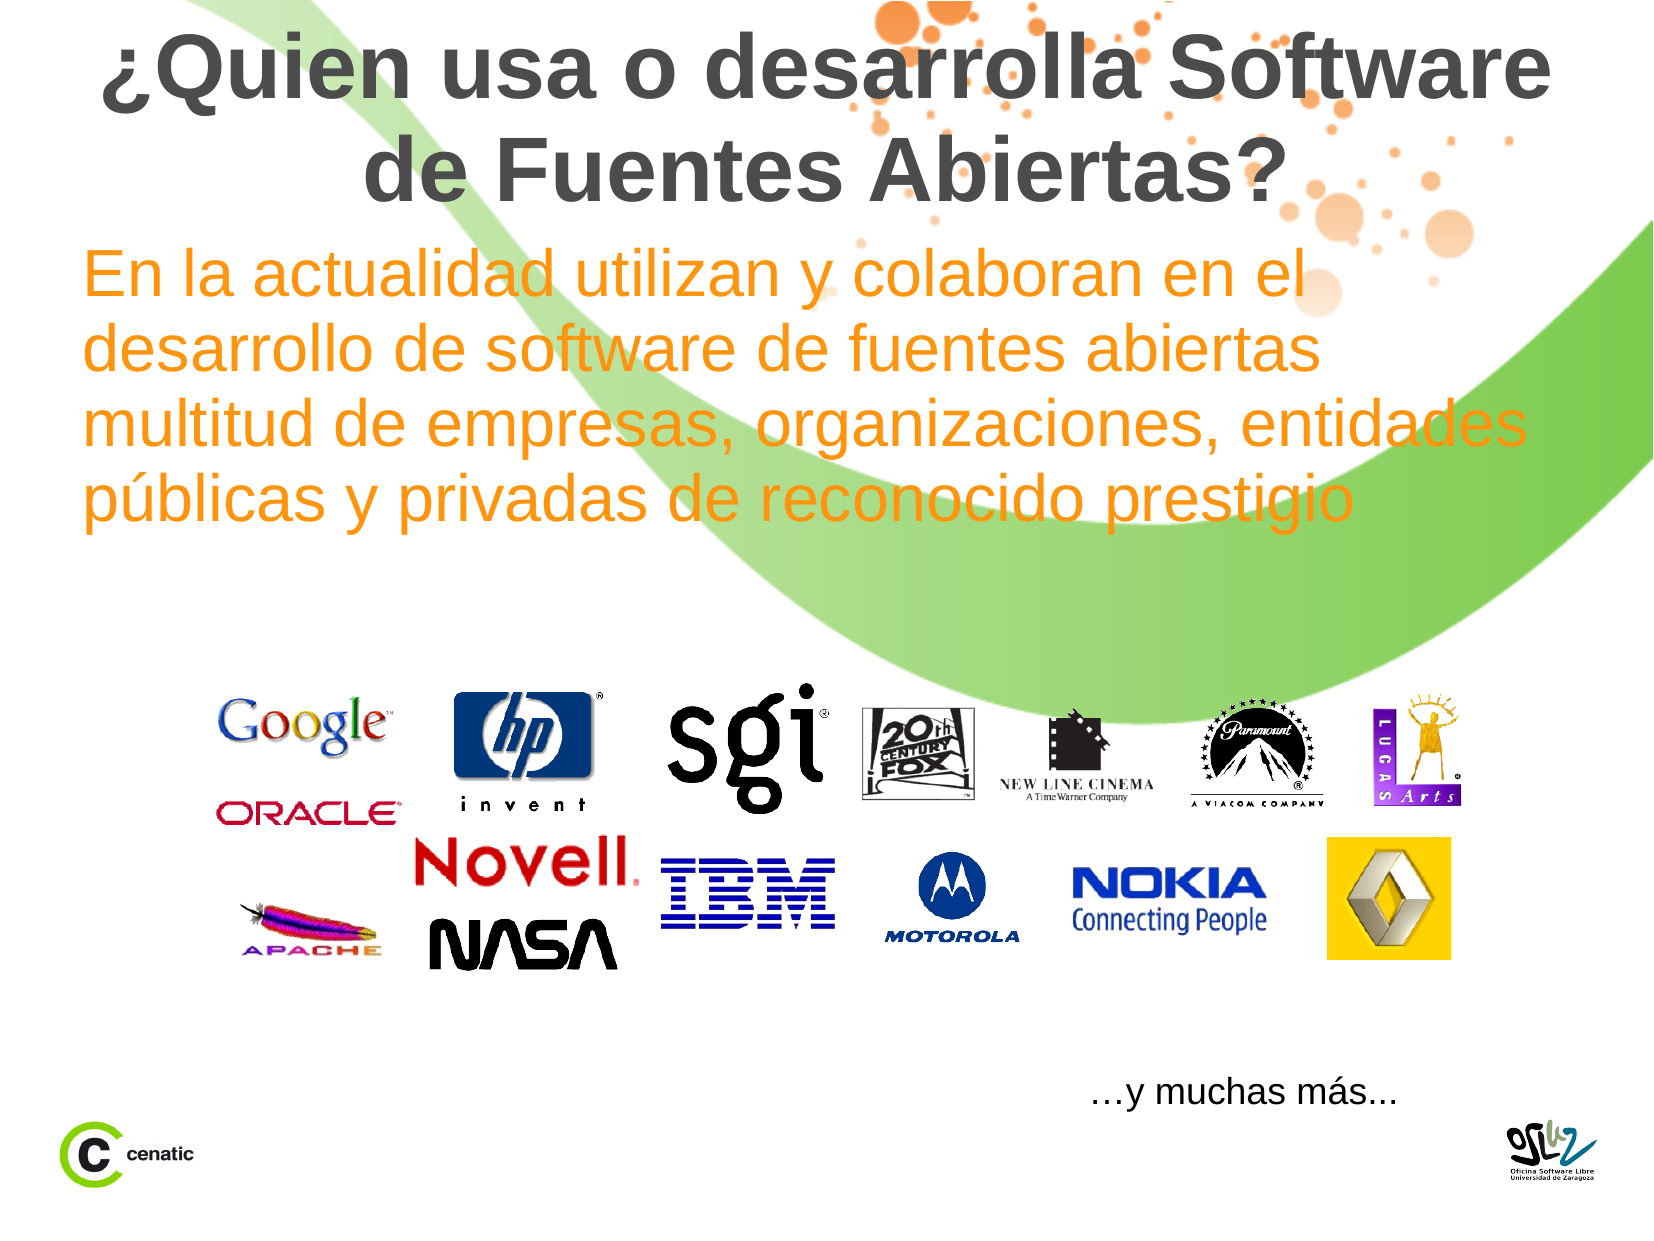

# ¿Quien usa o desarrolla Software de Fuentes Abiertas?
En la actualidad utilizan y colaboran en el desarrollo de software de fuentes abiertas multitud de empresas, organizaciones, entidades públicas y privadas de reconocido prestigio
…y muchas más...